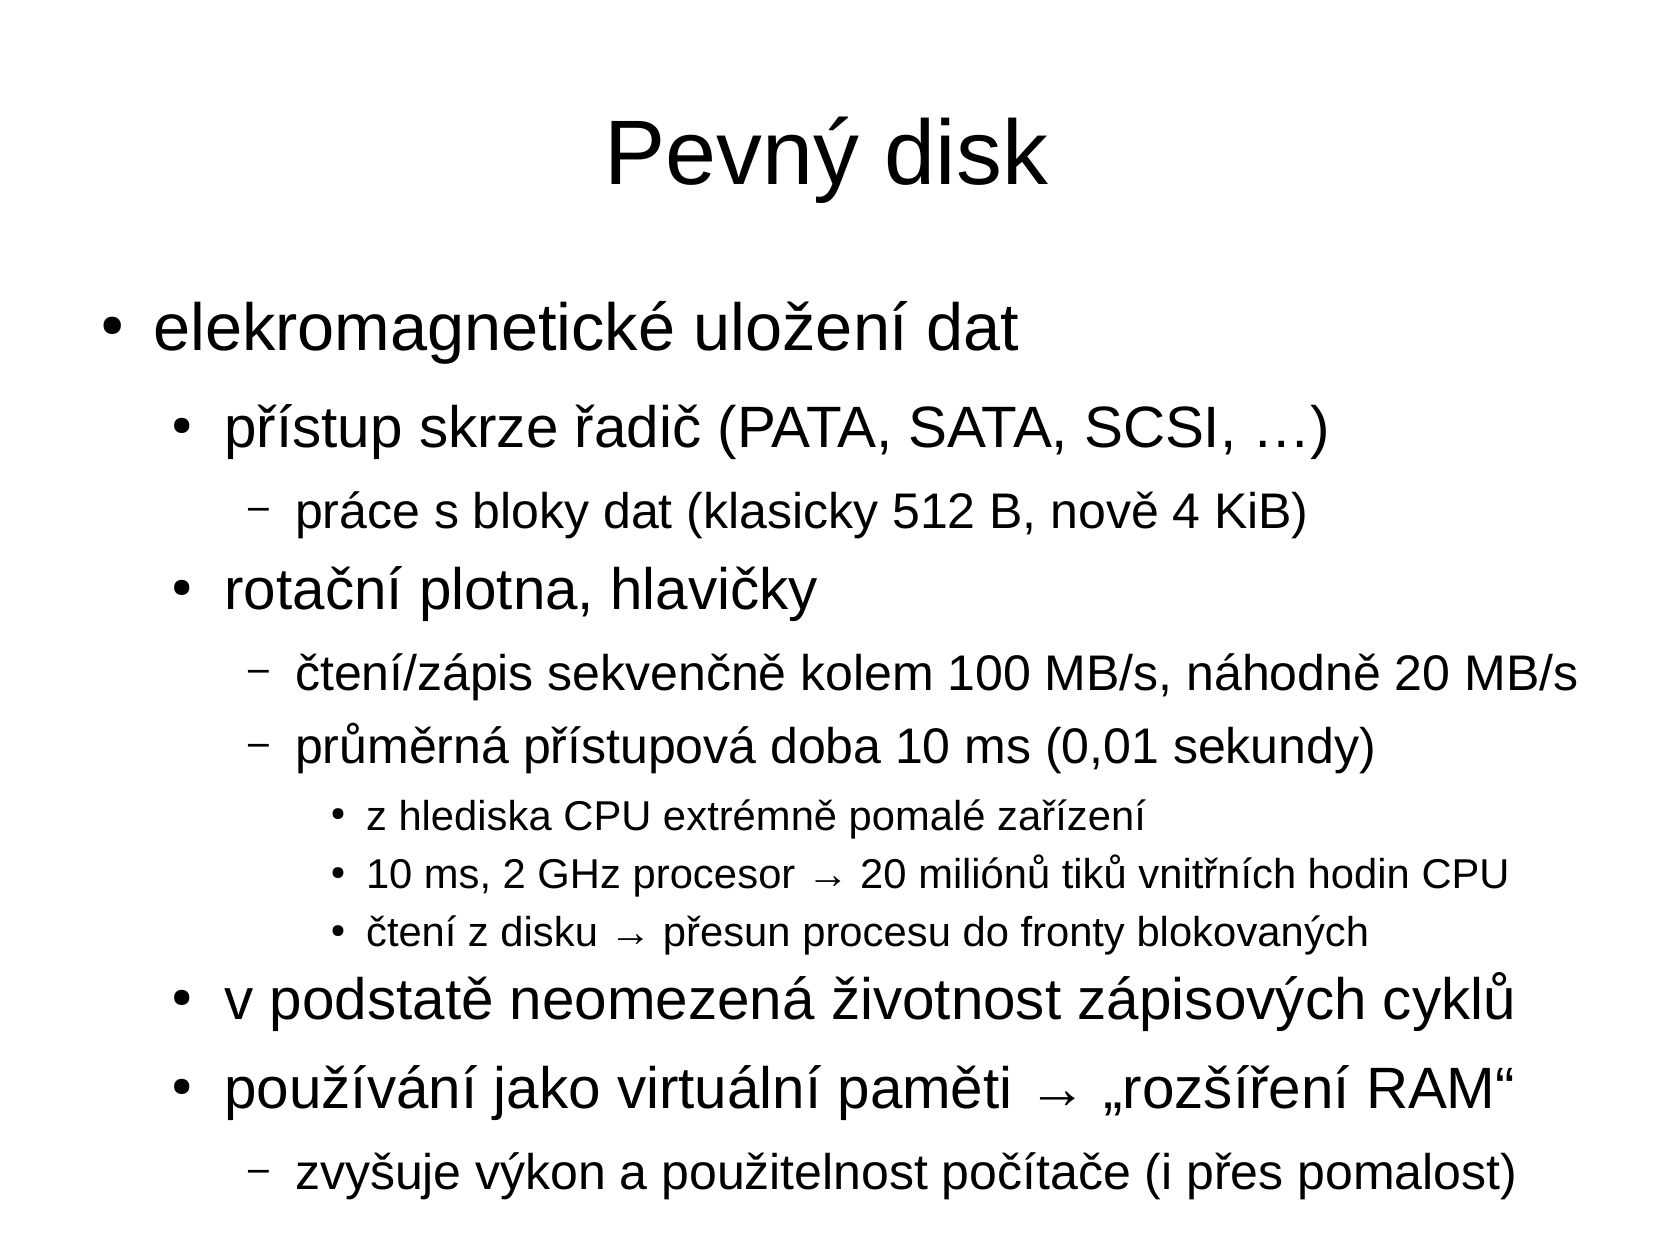

# Pevný disk
elekromagnetické uložení dat
přístup skrze řadič (PATA, SATA, SCSI, …)
práce s bloky dat (klasicky 512 B, nově 4 KiB)
rotační plotna, hlavičky
čtení/zápis sekvenčně kolem 100 MB/s, náhodně 20 MB/s
průměrná přístupová doba 10 ms (0,01 sekundy)
z hlediska CPU extrémně pomalé zařízení
10 ms, 2 GHz procesor → 20 miliónů tiků vnitřních hodin CPU
čtení z disku → přesun procesu do fronty blokovaných
v podstatě neomezená životnost zápisových cyklů
používání jako virtuální paměti → „rozšíření RAM“
zvyšuje výkon a použitelnost počítače (i přes pomalost)